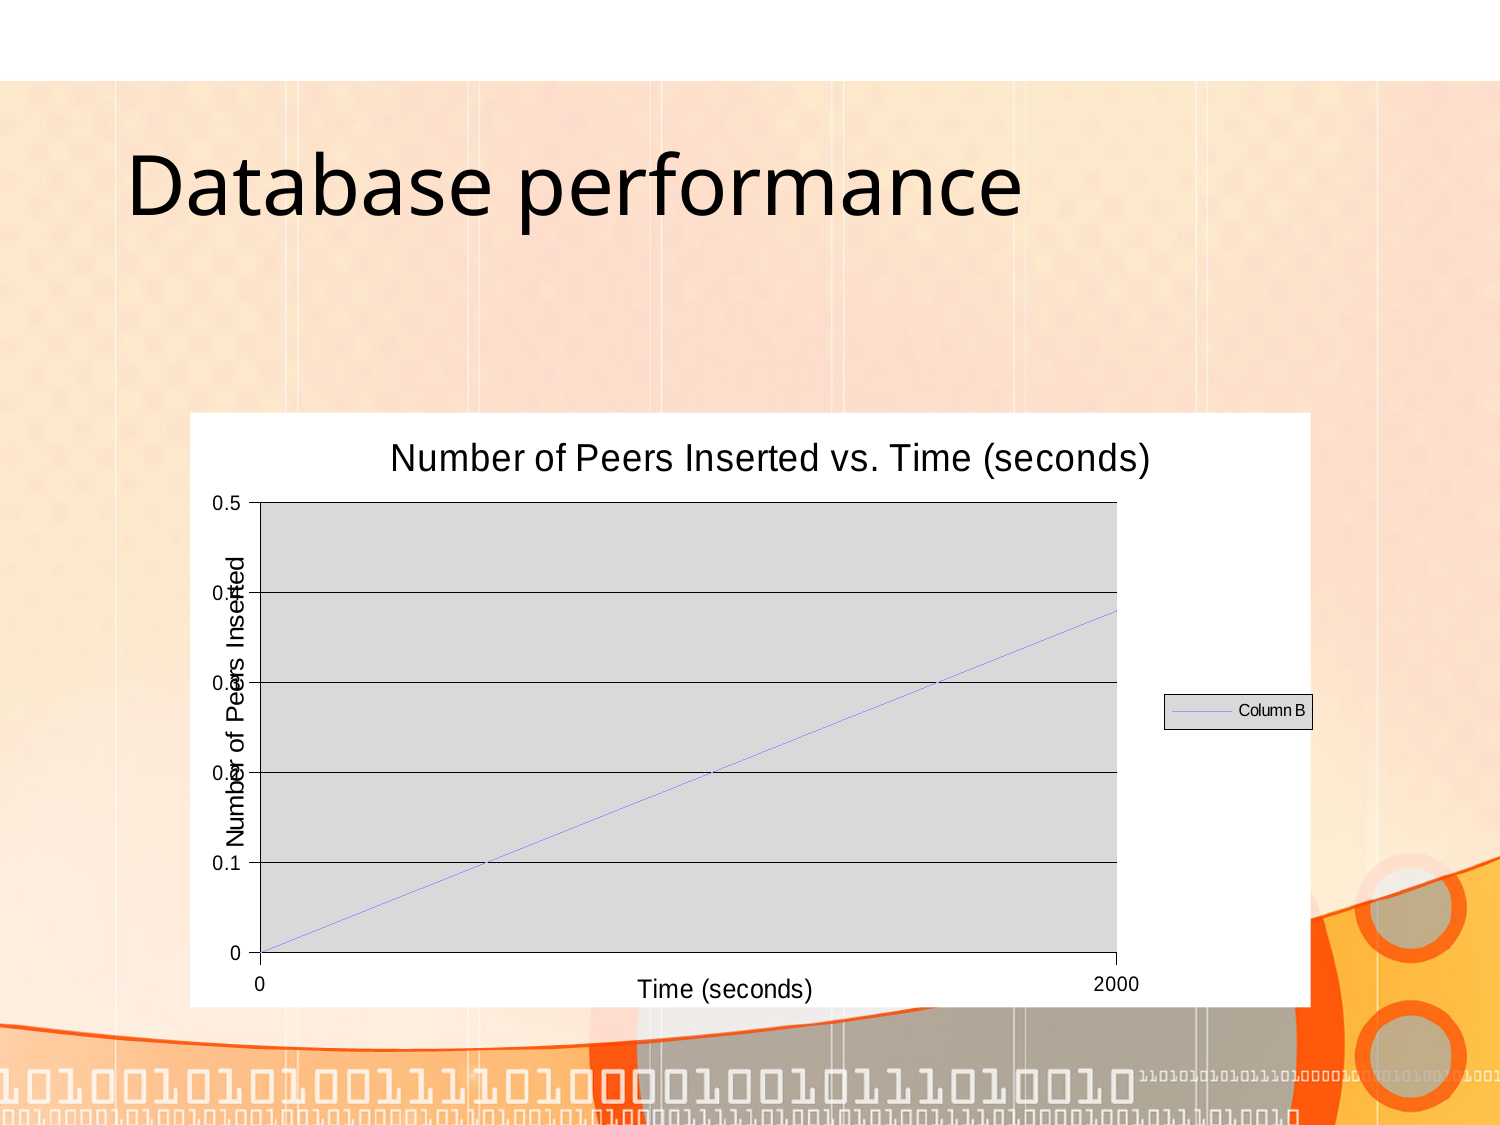

# Database performance
### Chart: Number of Peers Inserted vs. Time (seconds)
| Category | Column B |
|---|---|
| 0 | 0.0 |
| 2000 | 0.38 |